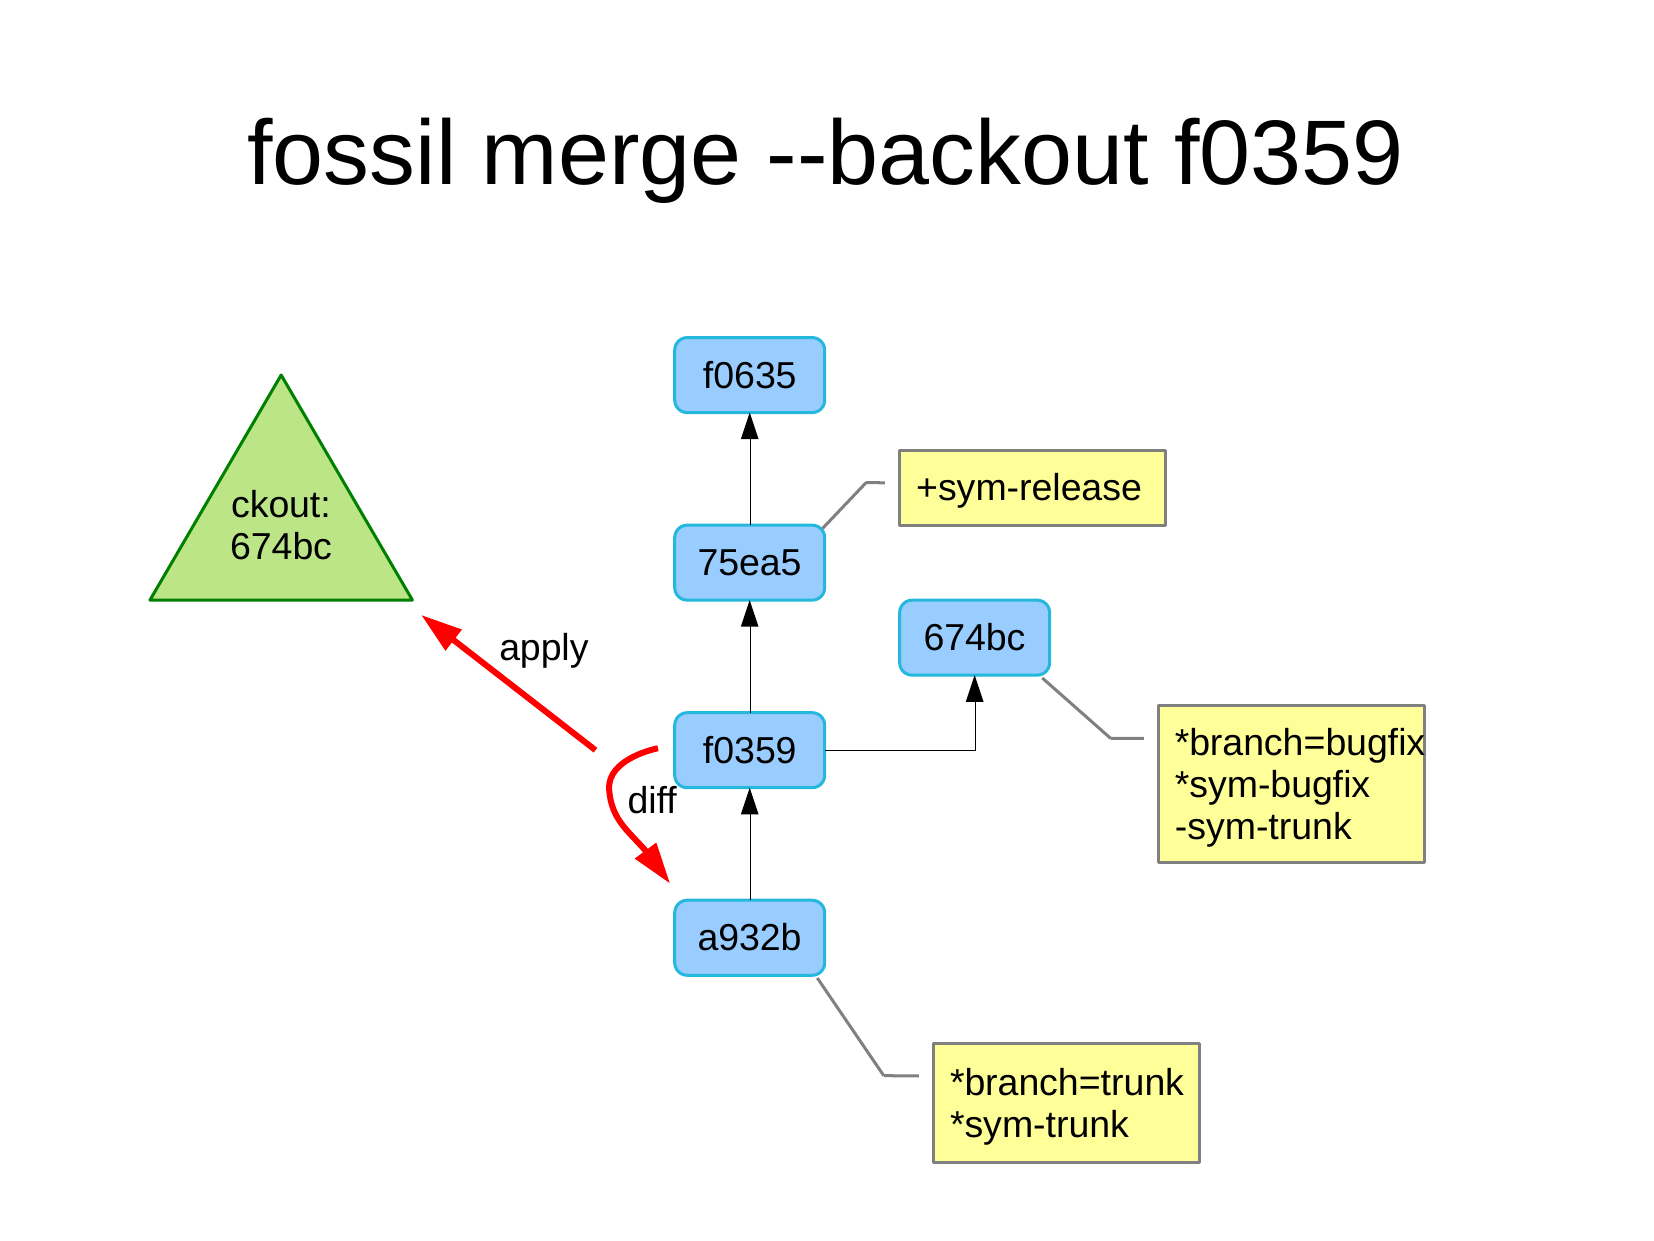

# fossil merge --backout f0359
f0635
ckout:
674bc
+sym-release
75ea5
674bc
apply
*branch=bugfix
*sym-bugfix
-sym-trunk
f0359
diff
a932b
*branch=trunk
*sym-trunk